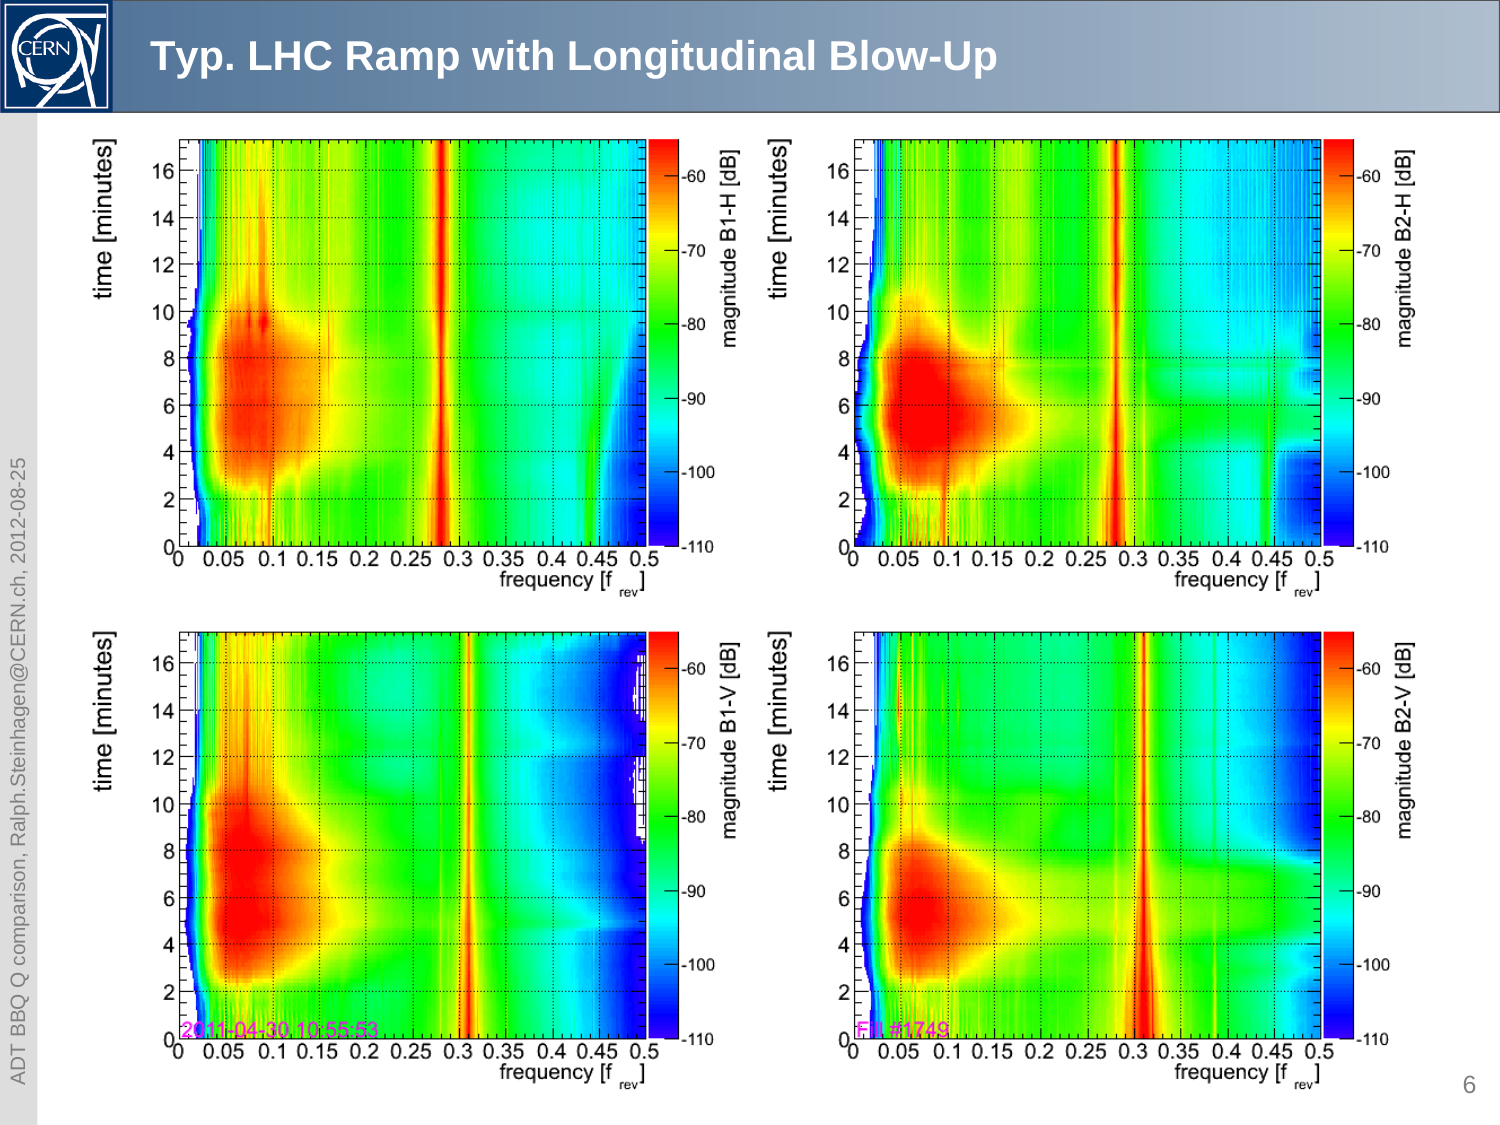

# Typ. LHC Ramp with Longitudinal Blow-Up